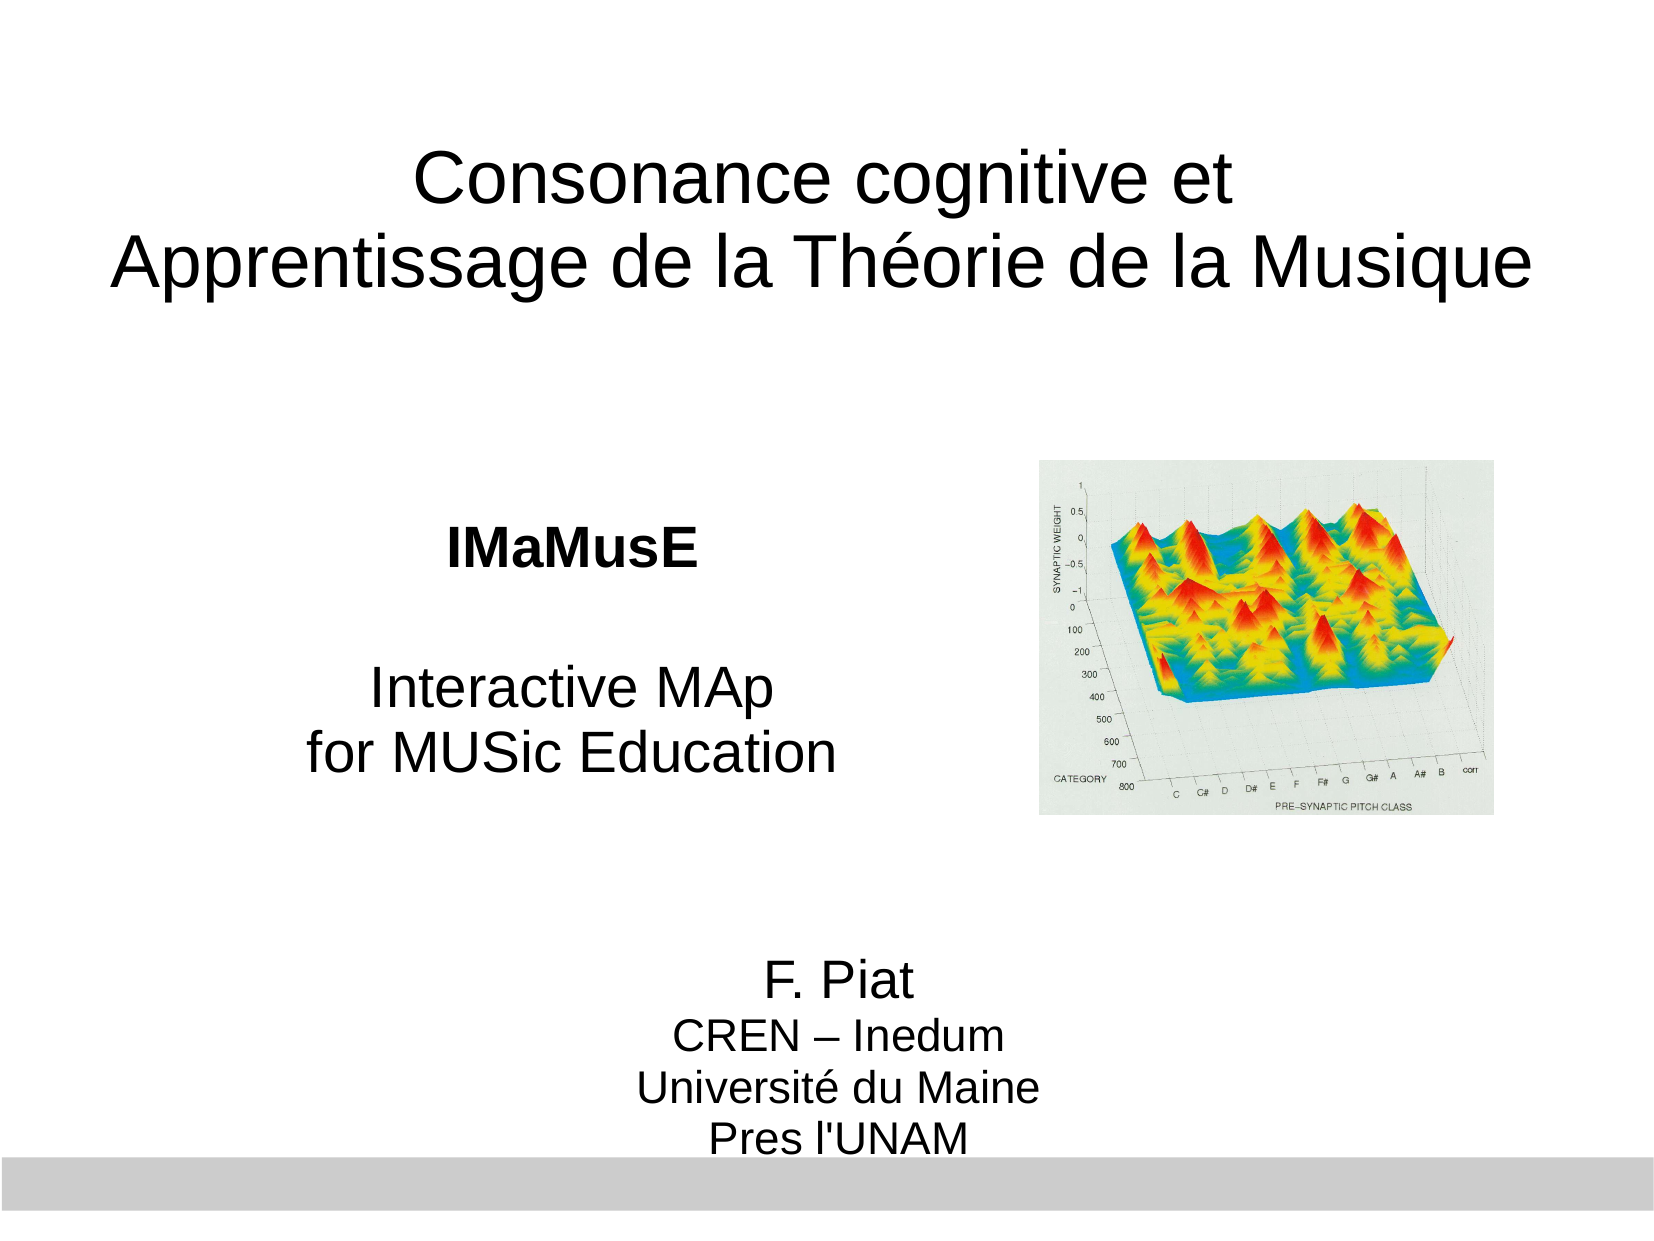

# Consonance cognitive et
Apprentissage de la Théorie de la Musique
IMaMusE
Interactive MAp
for MUSic Education
F. Piat
CREN – Inedum
Université du Maine
Pres l'UNAM